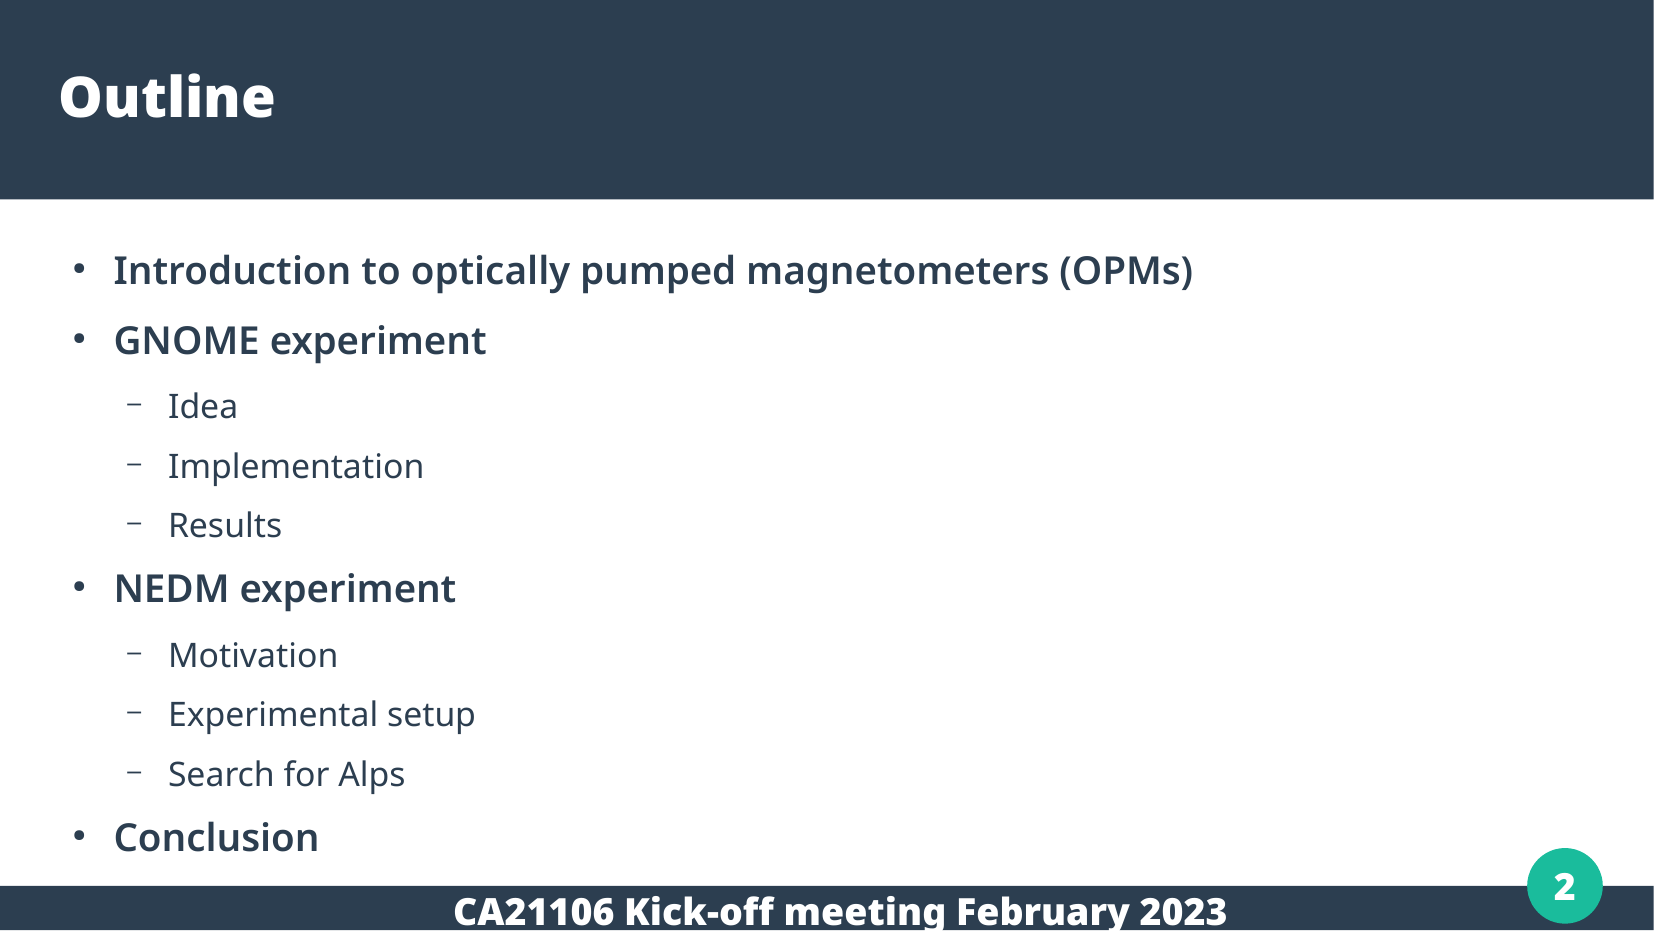

# Outline
Introduction to optically pumped magnetometers (OPMs)
GNOME experiment
Idea
Implementation
Results
NEDM experiment
Motivation
Experimental setup
Search for Alps
Conclusion
CA21106 Kick-off meeting February 2023